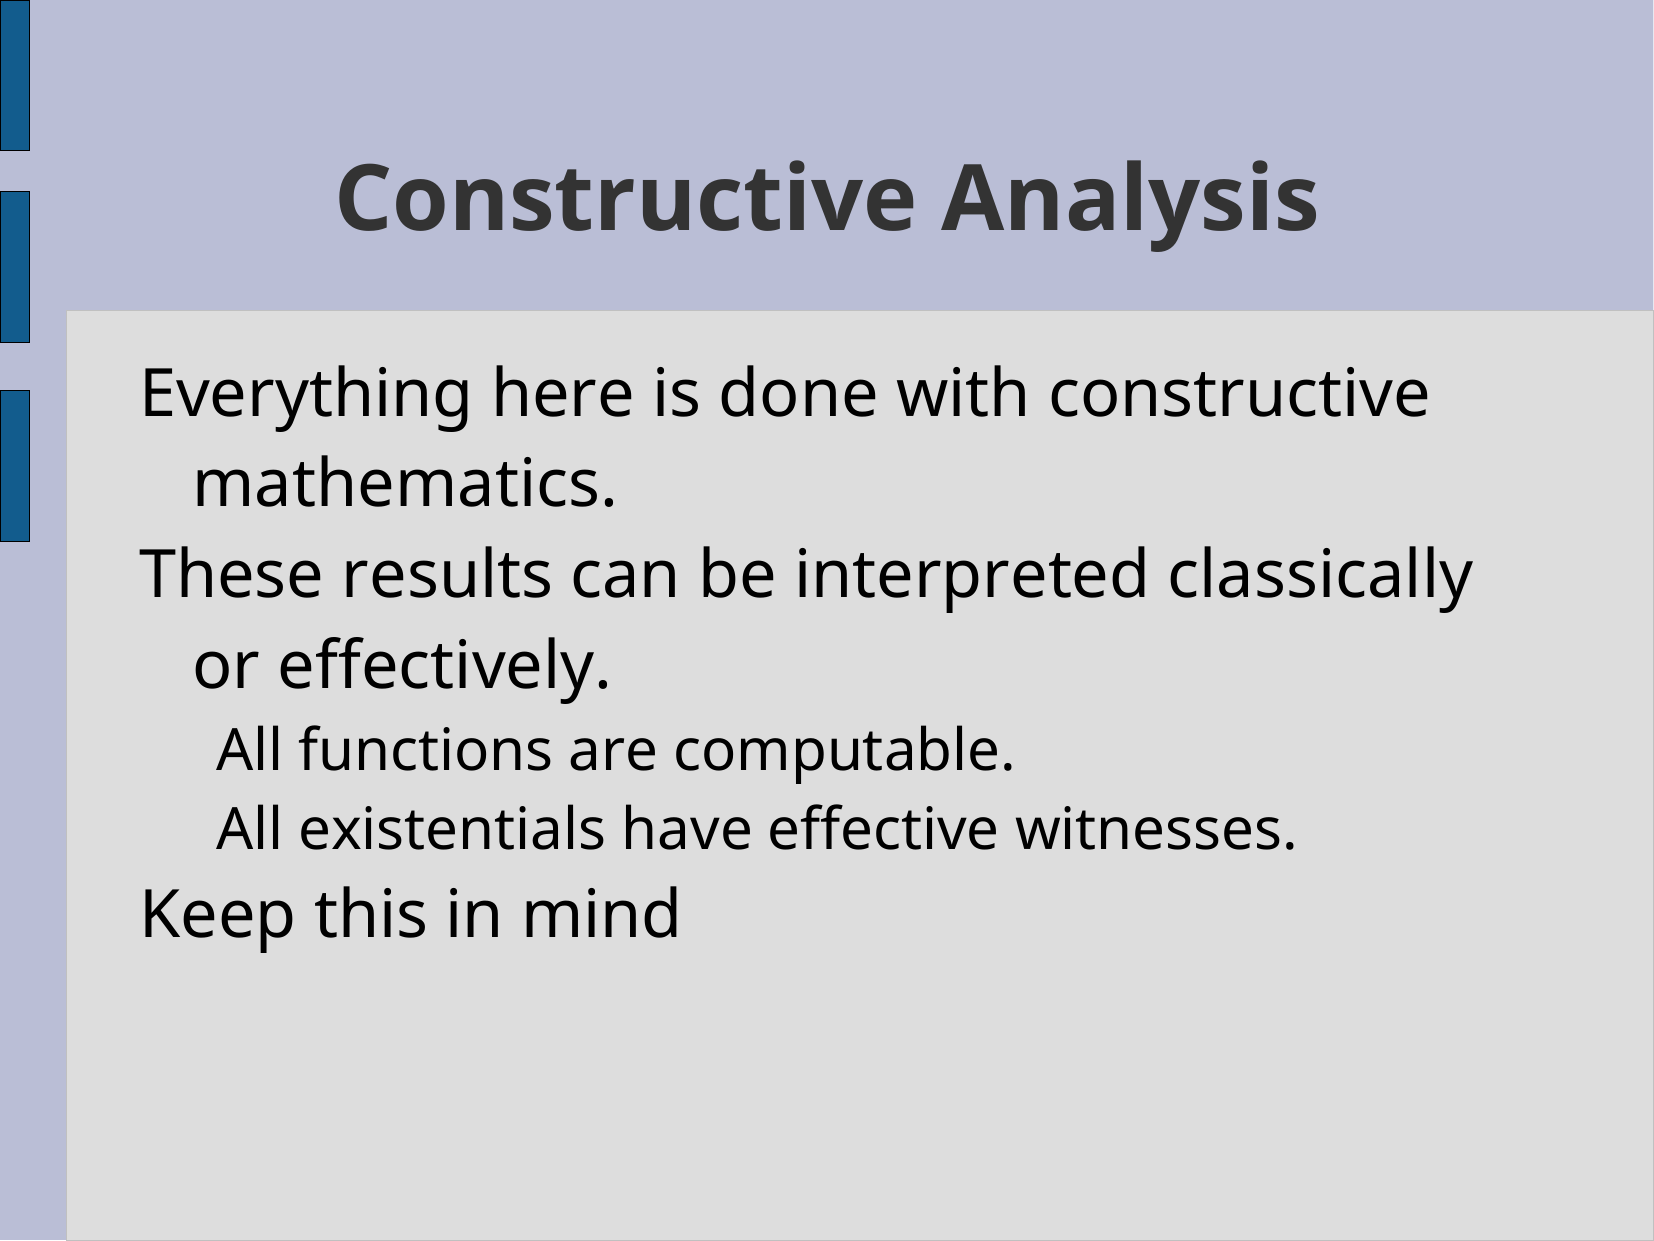

# Constructive Analysis
Everything here is done with constructive mathematics.
These results can be interpreted classically or effectively.
All functions are computable.
All existentials have effective witnesses.
Keep this in mind